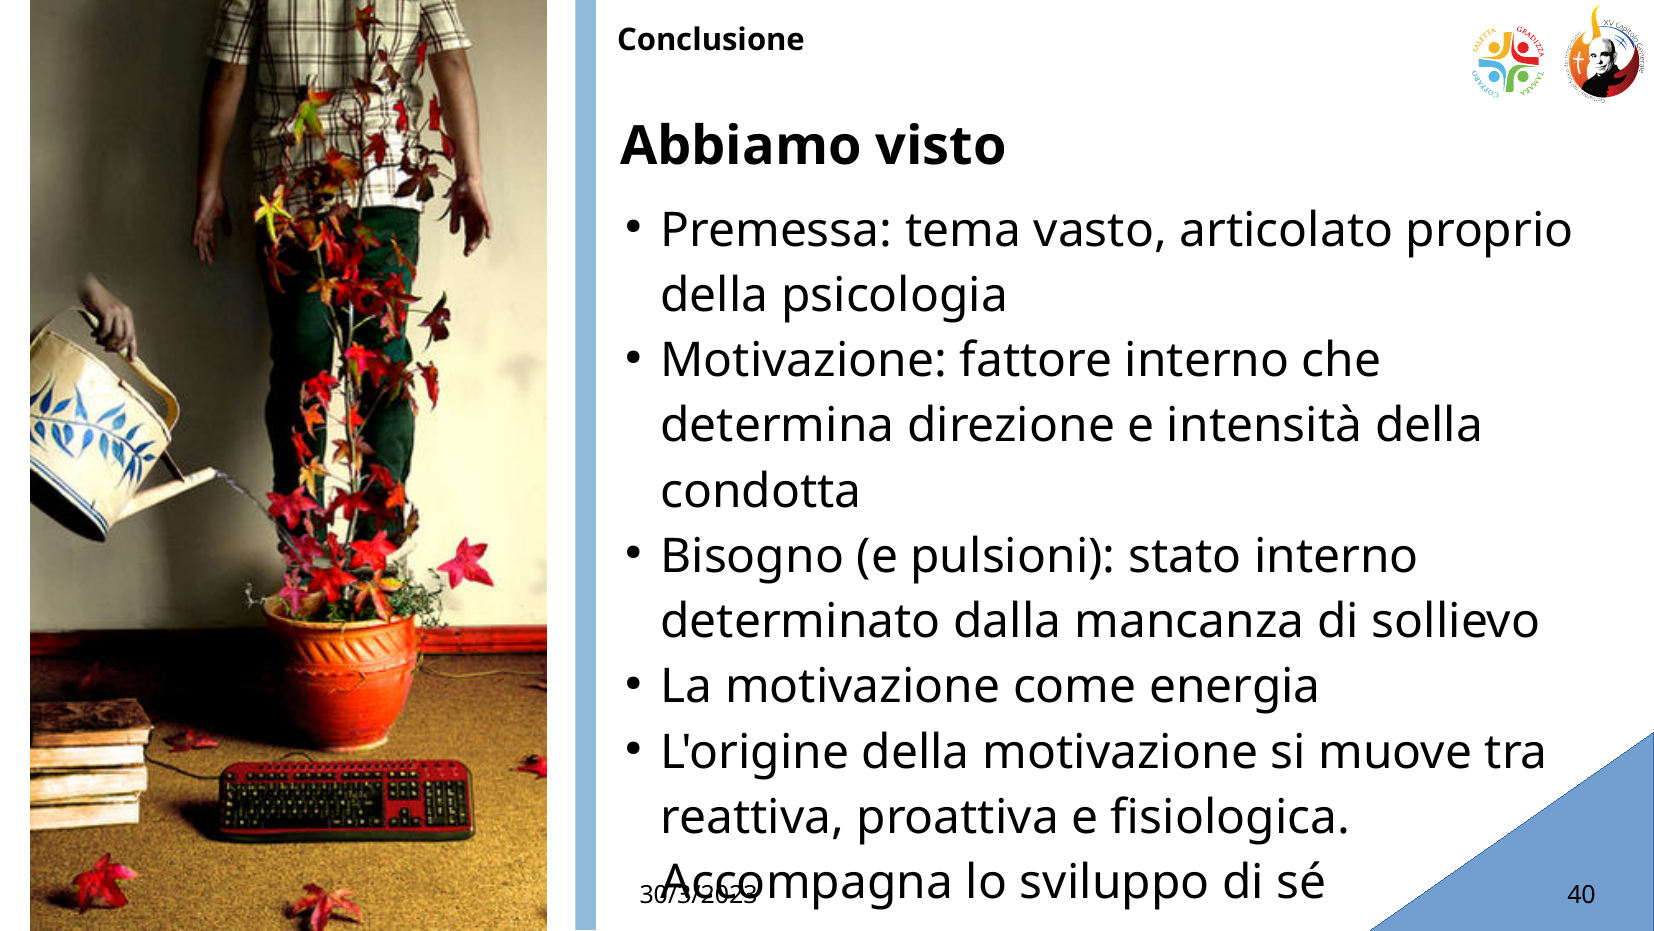

Conclusione
Abbiamo visto
# Premessa: tema vasto, articolato proprio della psicologia
Motivazione: fattore interno che determina direzione e intensità della condotta
Bisogno (e pulsioni): stato interno determinato dalla mancanza di sollievo
La motivazione come energia
L'origine della motivazione si muove tra reattiva, proattiva e fisiologica. Accompagna lo sviluppo di sé